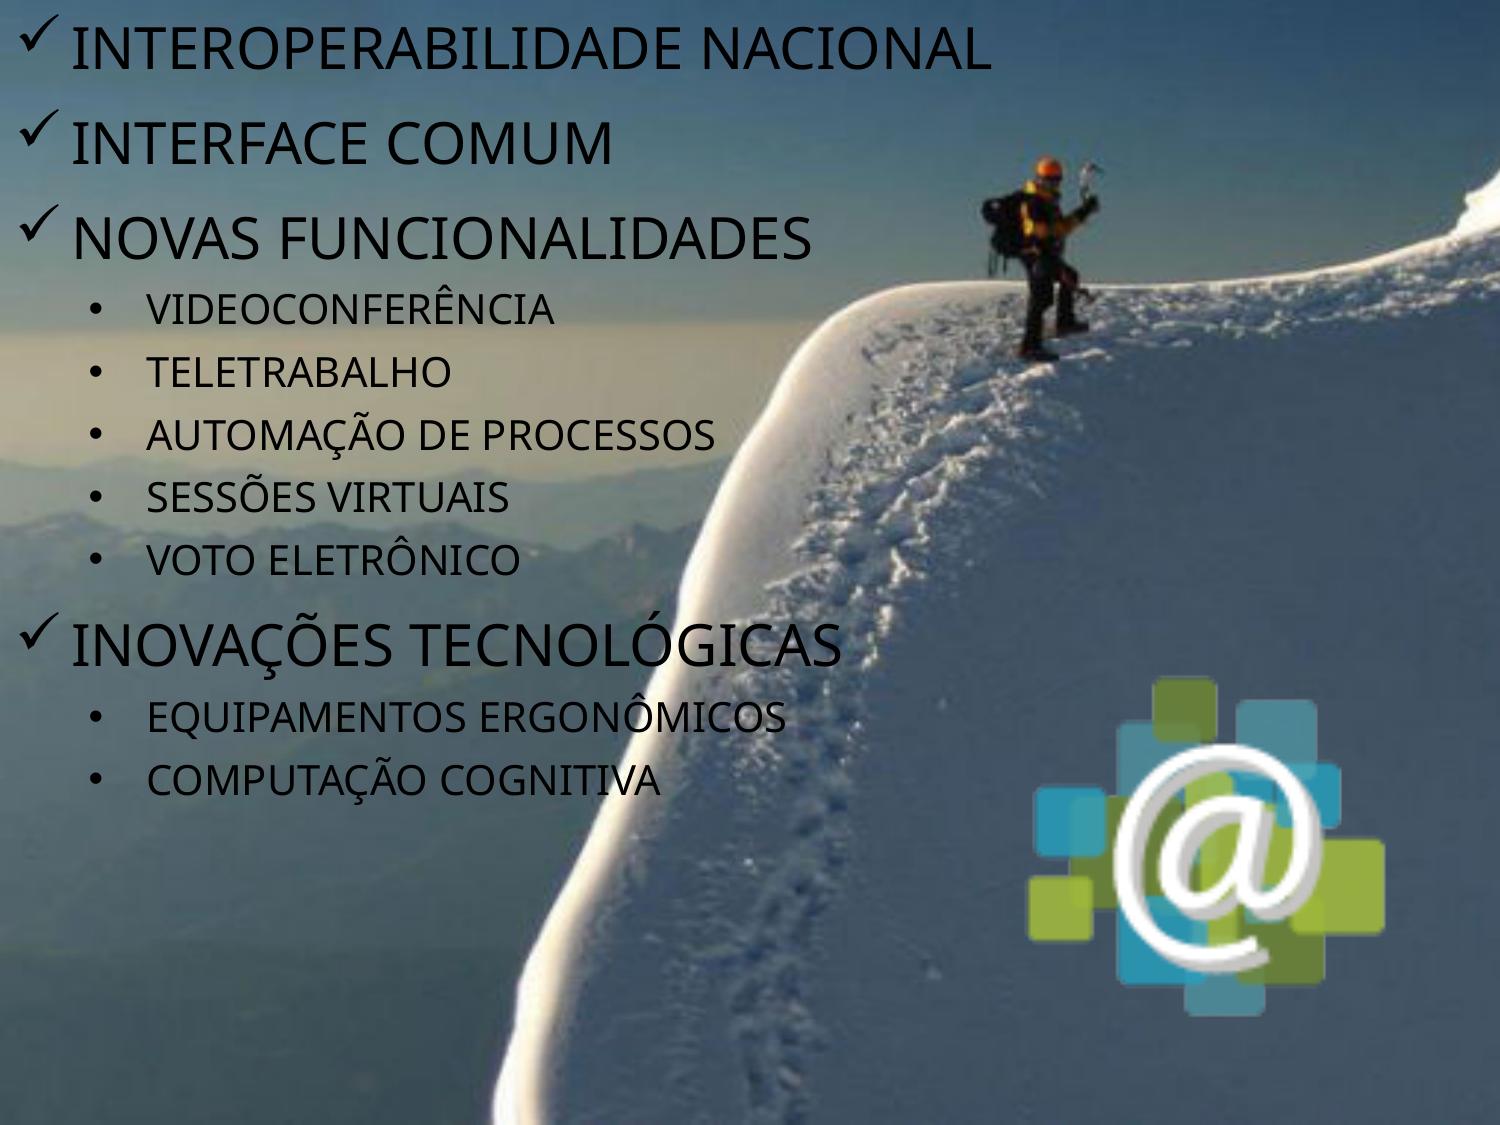

INTEROPERABILIDADE NACIONAL
INTERFACE COMUM
NOVAS FUNCIONALIDADES
VIDEOCONFERÊNCIA
TELETRABALHO
AUTOMAÇÃO DE PROCESSOS
SESSÕES VIRTUAIS
VOTO ELETRÔNICO
INOVAÇÕES TECNOLÓGICAS
EQUIPAMENTOS ERGONÔMICOS
COMPUTAÇÃO COGNITIVA